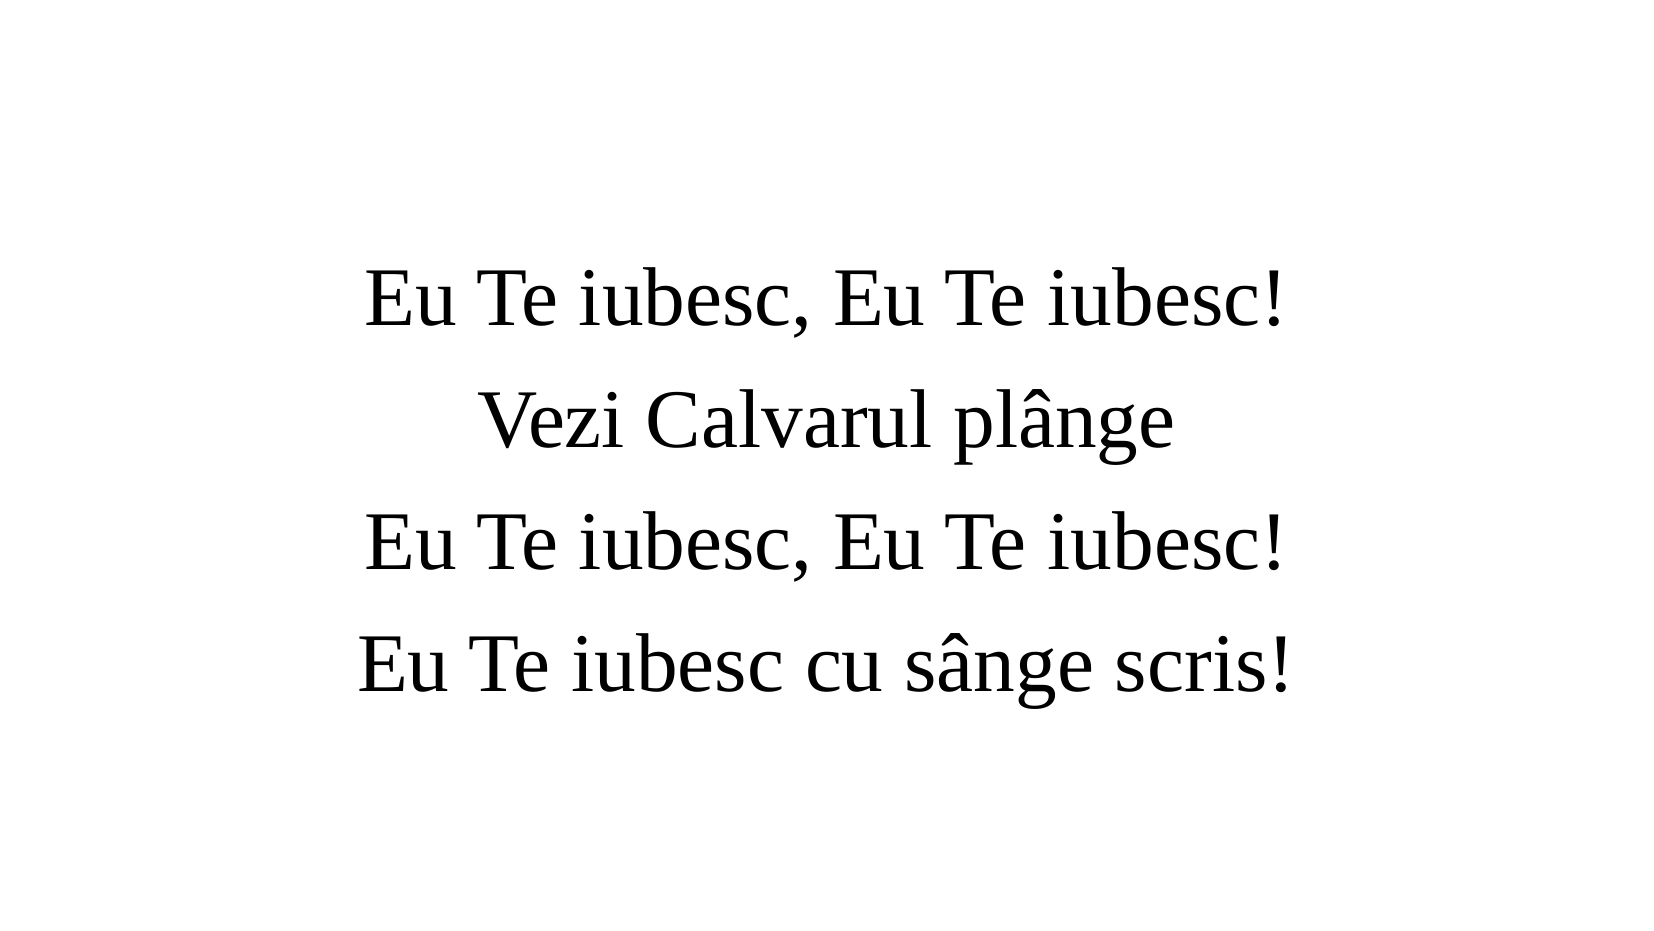

# Eu Te iubesc, Eu Te iubesc!
Vezi Calvarul plânge
Eu Te iubesc, Eu Te iubesc!
Eu Te iubesc cu sânge scris!